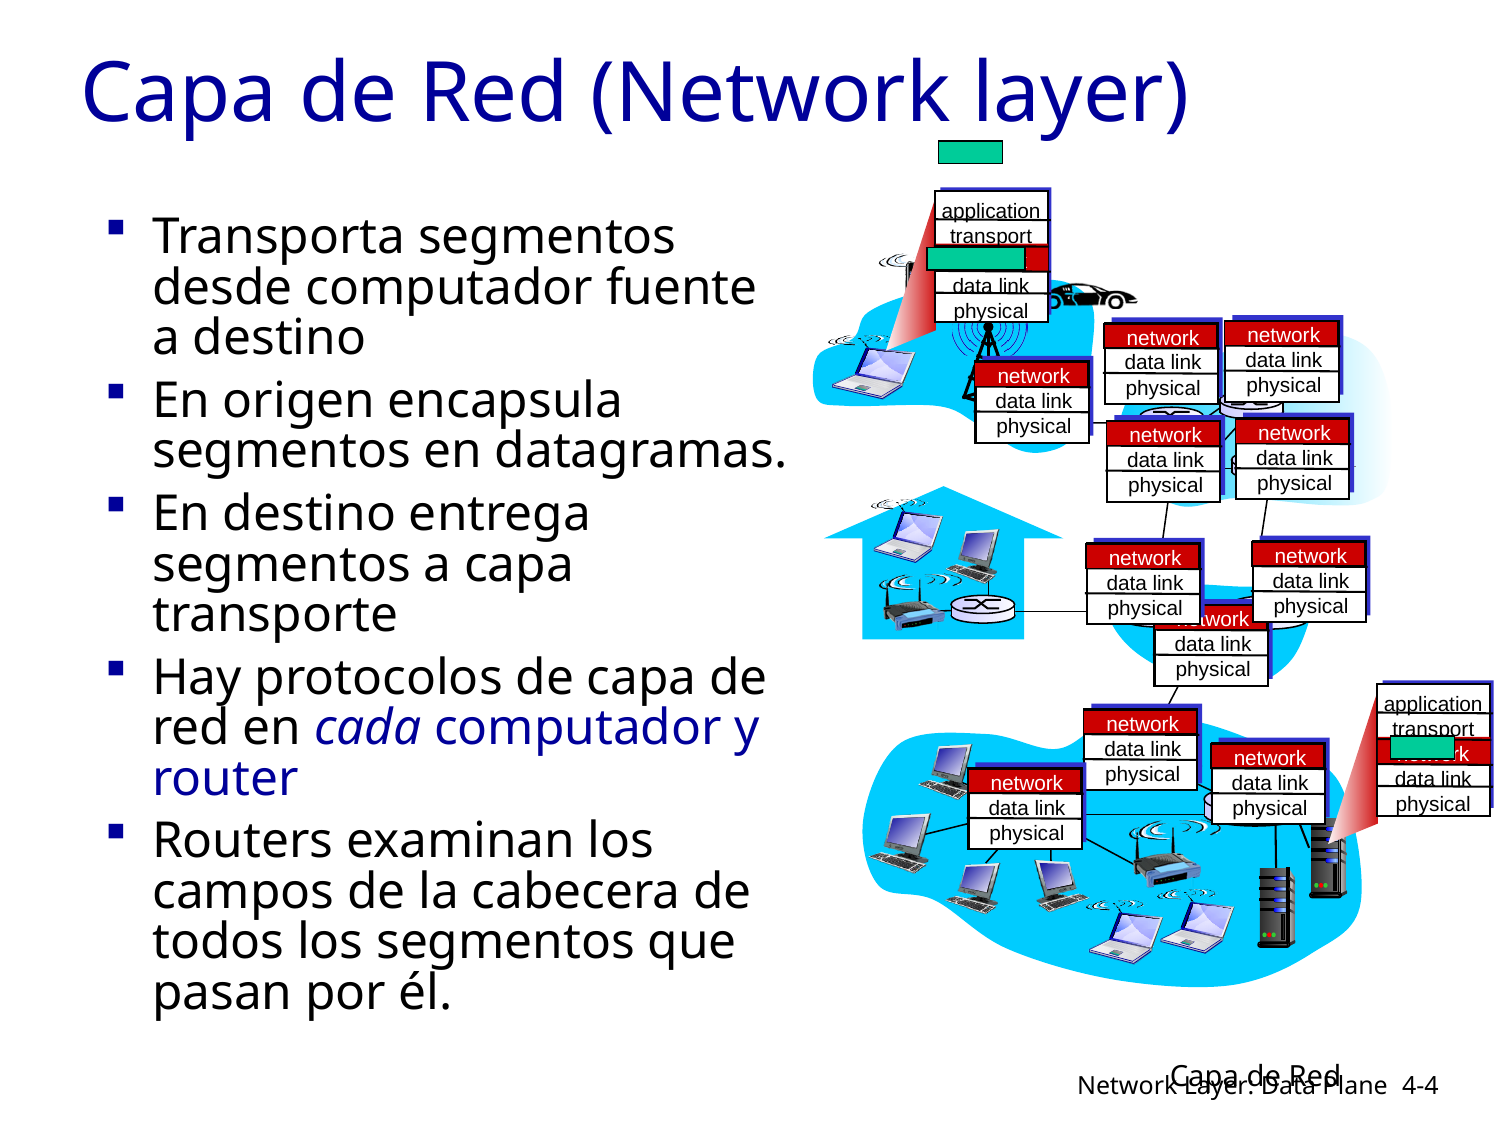

# Capa de Red (Network layer)
application
transport
network
data link
physical
Transporta segmentos desde computador fuente a destino
En origen encapsula segmentos en datagramas.
En destino entrega segmentos a capa transporte
Hay protocolos de capa de red en cada computador y router
Routers examinan los campos de la cabecera de todos los segmentos que pasan por él.
network
data link
physical
network
data link
physical
network
data link
physical
network
data link
physical
network
data link
physical
network
data link
physical
network
data link
physical
network
data link
physical
network
data link
physical
network
data link
physical
network
data link
physical
application
transport
network
data link
physical
Network Layer: Data Plane